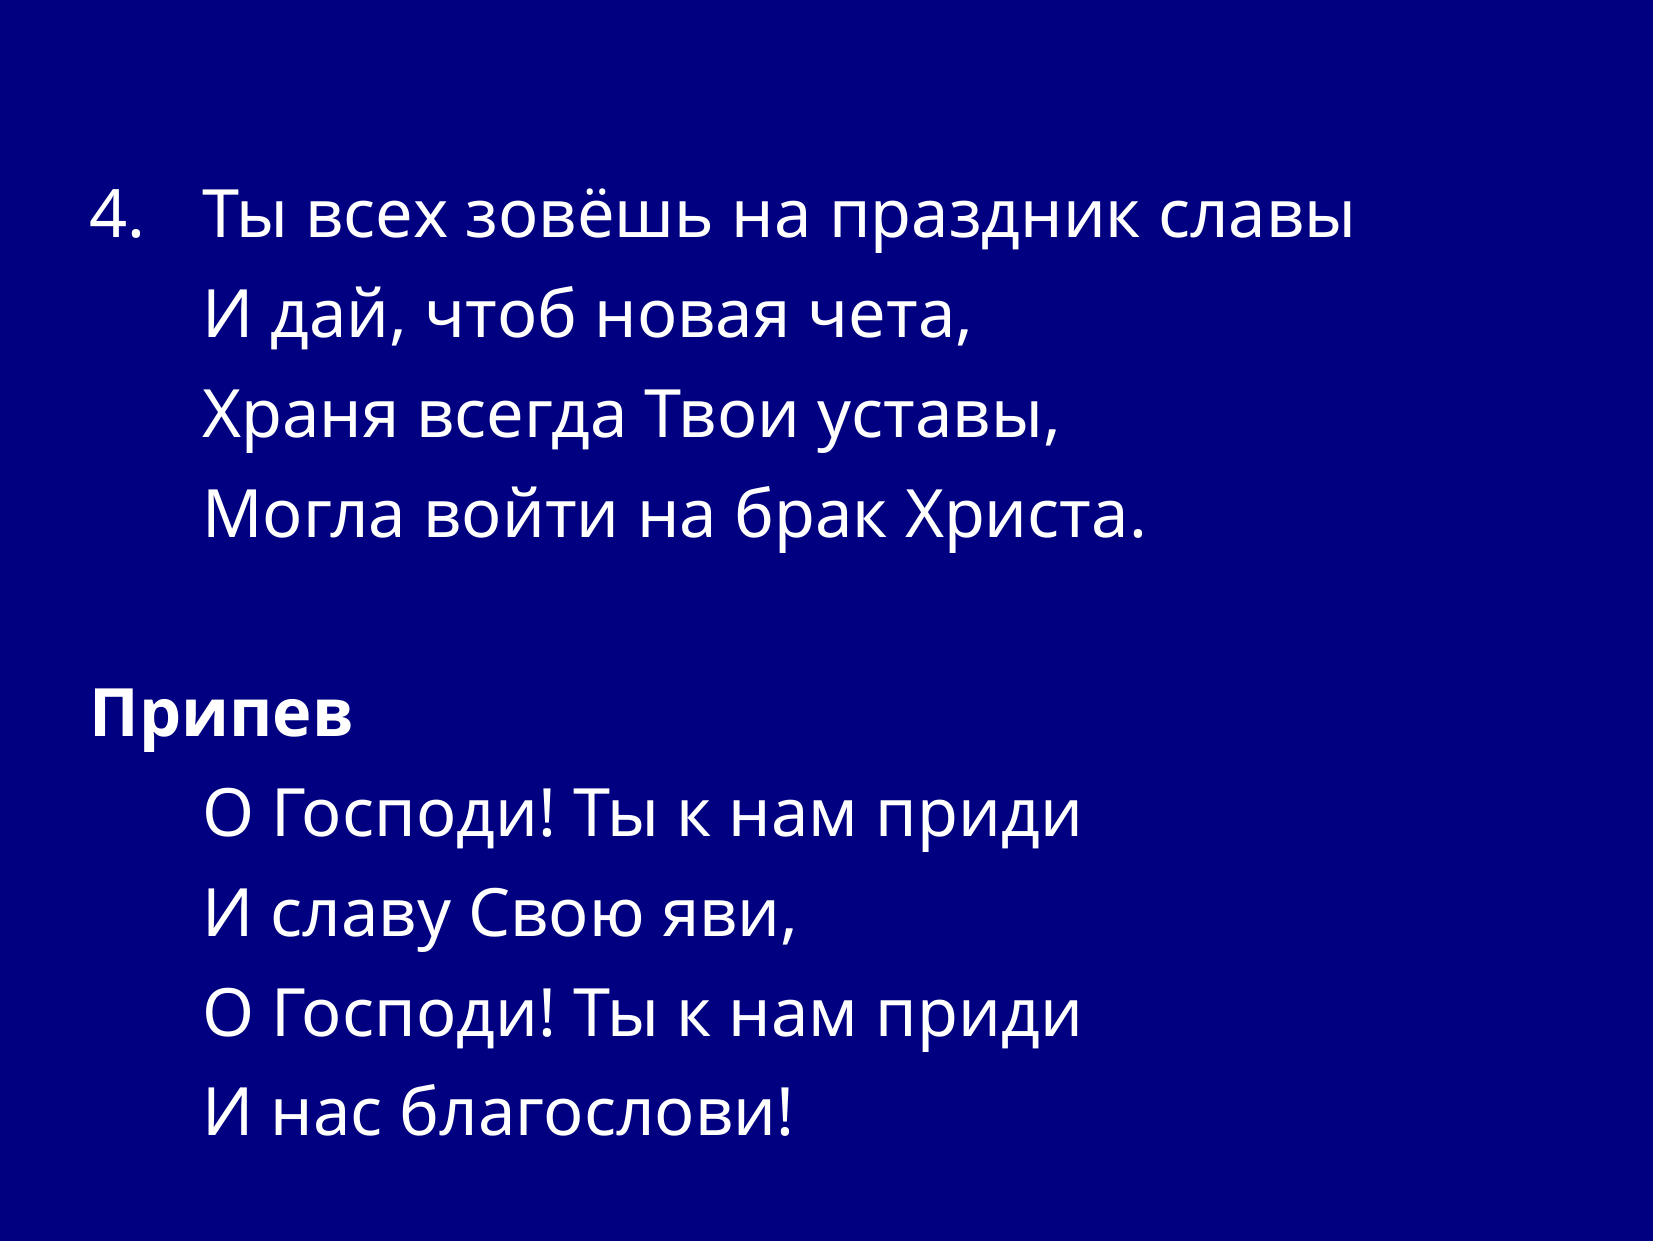

4.	Ты всех зовёшь на праздник славы
	И дай, чтоб новая чета,
	Храня всегда Твои уставы,
	Могла войти на брак Христа.
Припев
	О Господи! Ты к нам приди
	И славу Свою яви,
	О Господи! Ты к нам приди
	И нас благослови!